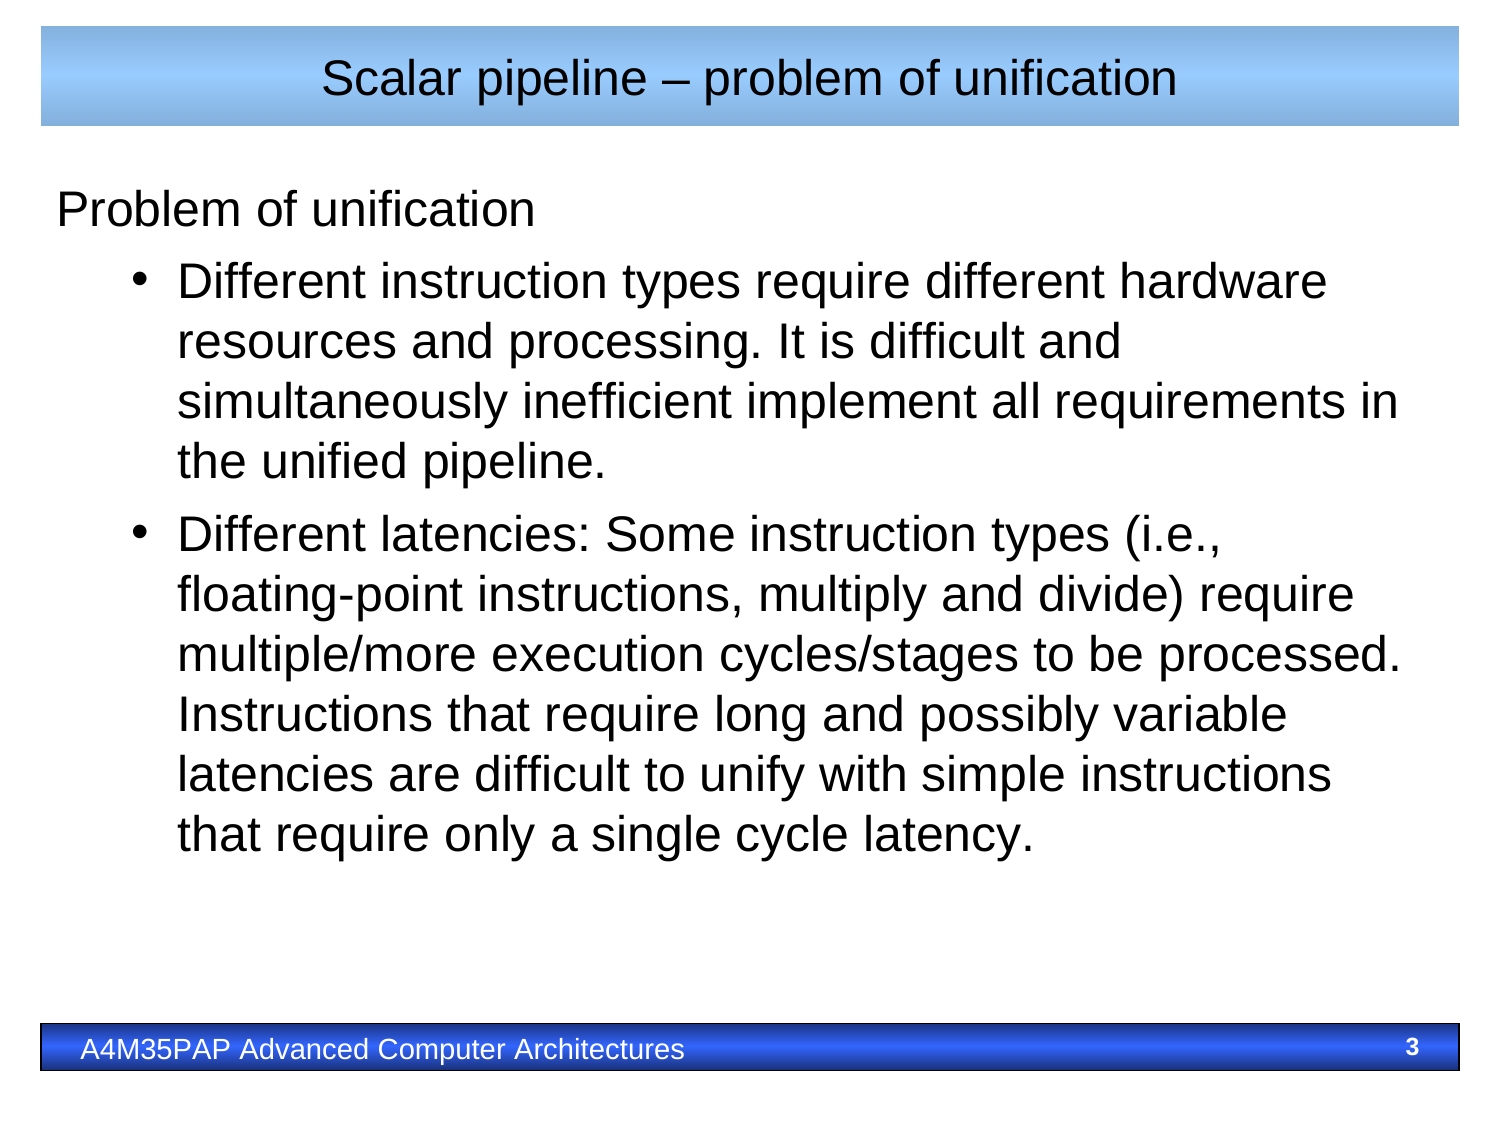

# Scalar pipeline – problem of unification
Problem of unification
Different instruction types require different hardware resources and processing. It is difficult and simultaneously inefficient implement all requirements in the unified pipeline.
Different latencies: Some instruction types (i.e., floating-point instructions, multiply and divide) require multiple/more execution cycles/stages to be processed. Instructions that require long and possibly variable latencies are difficult to unify with simple instructions that require only a single cycle latency.
3